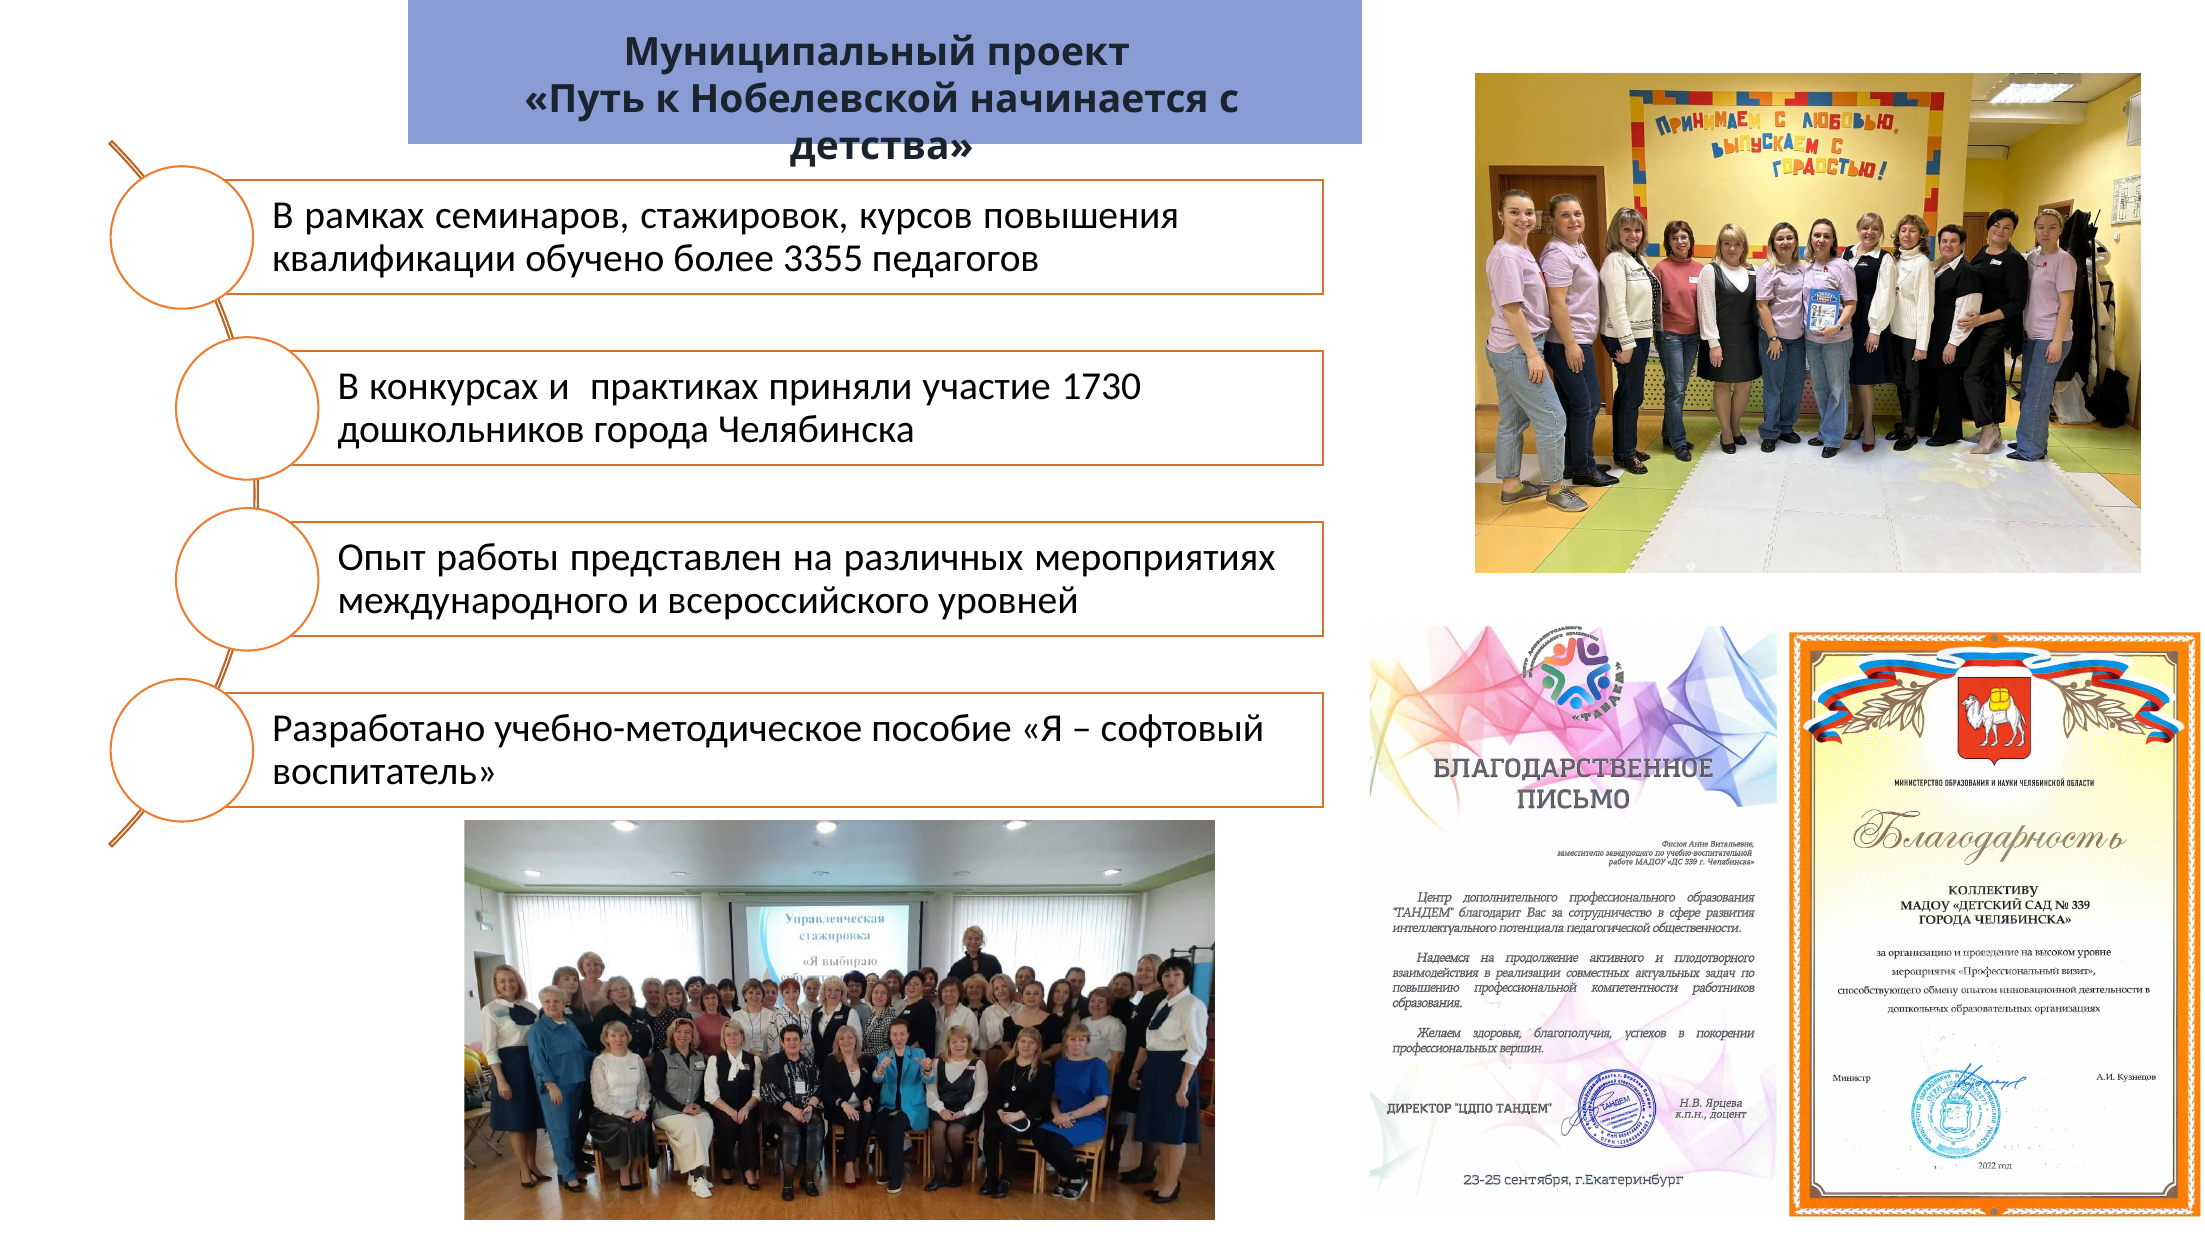

В рамках семинаров, стажировок, курсов повышения квалификации обучено более 3355 педагогов
В конкурсах и практиках приняли участие 1730 дошкольников города Челябинска
Опыт работы представлен на различных мероприятиях международного и всероссийского уровней
Разработано учебно-методическое пособие «Я – софтовый воспитатель»
Муниципальный проект
«Путь к Нобелевской начинается с детства»